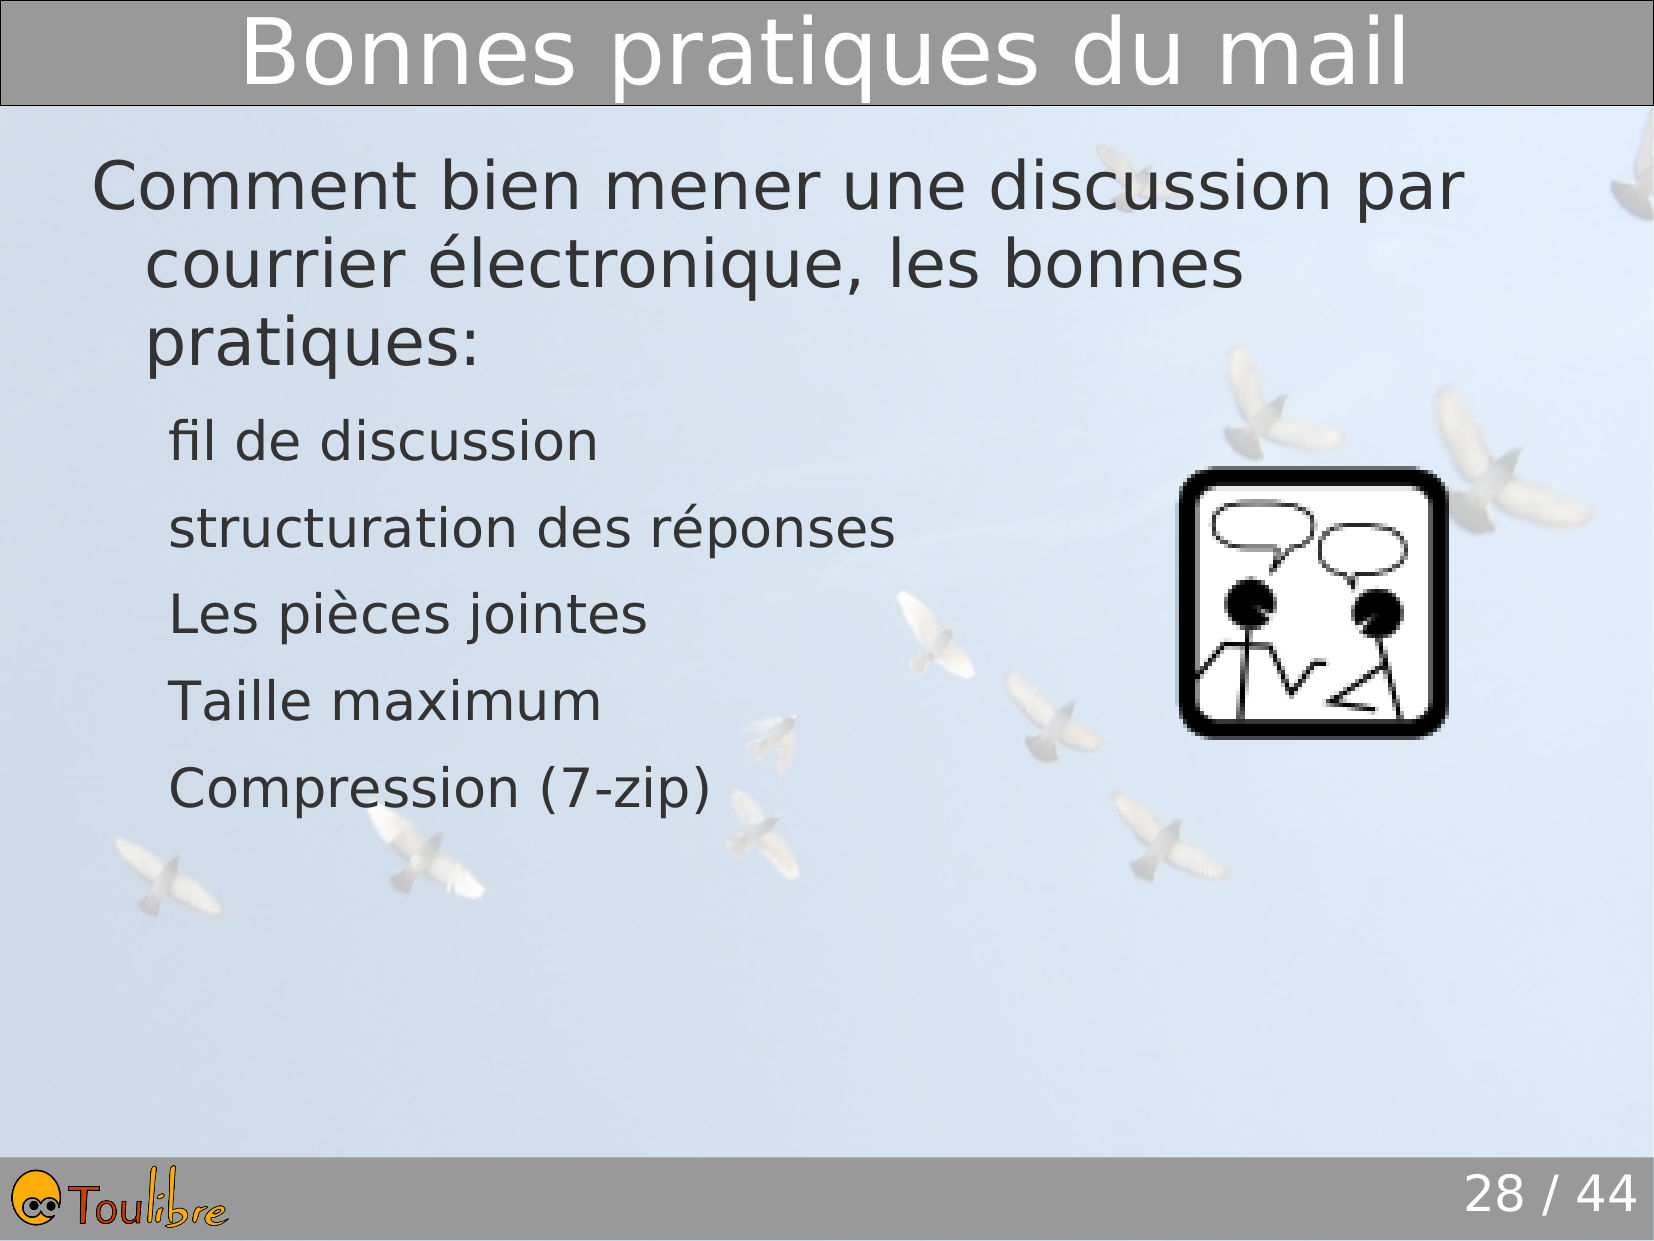

# Bonnes pratiques du mail
Comment bien mener une discussion par courrier électronique, les bonnes pratiques:
fil de discussion
structuration des réponses
Les pièces jointes
Taille maximum
Compression (7-zip)